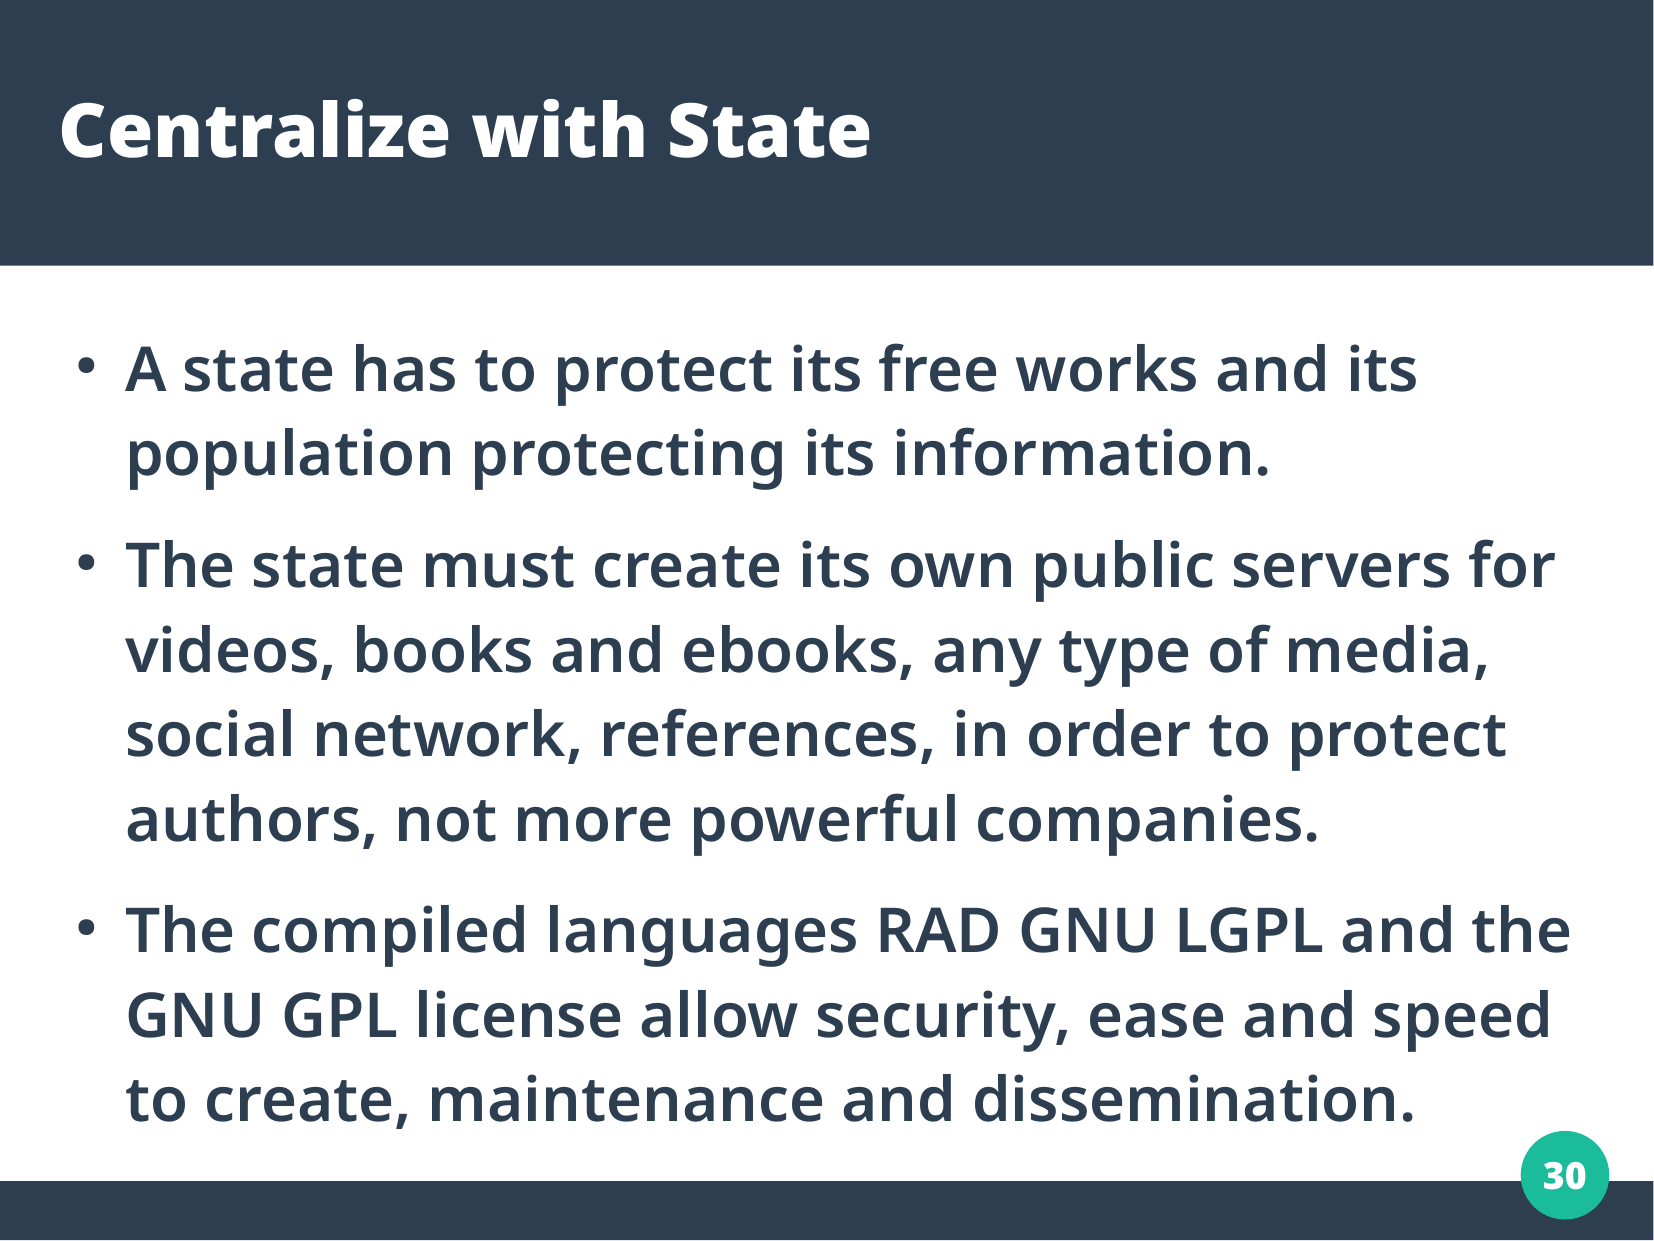

# Centralize with State
A state has to protect its free works and its population protecting its information.
The state must create its own public servers for videos, books and ebooks, any type of media, social network, references, in order to protect authors, not more powerful companies.
The compiled languages RAD GNU LGPL and the GNU GPL license allow security, ease and speed to create, maintenance and dissemination.
30